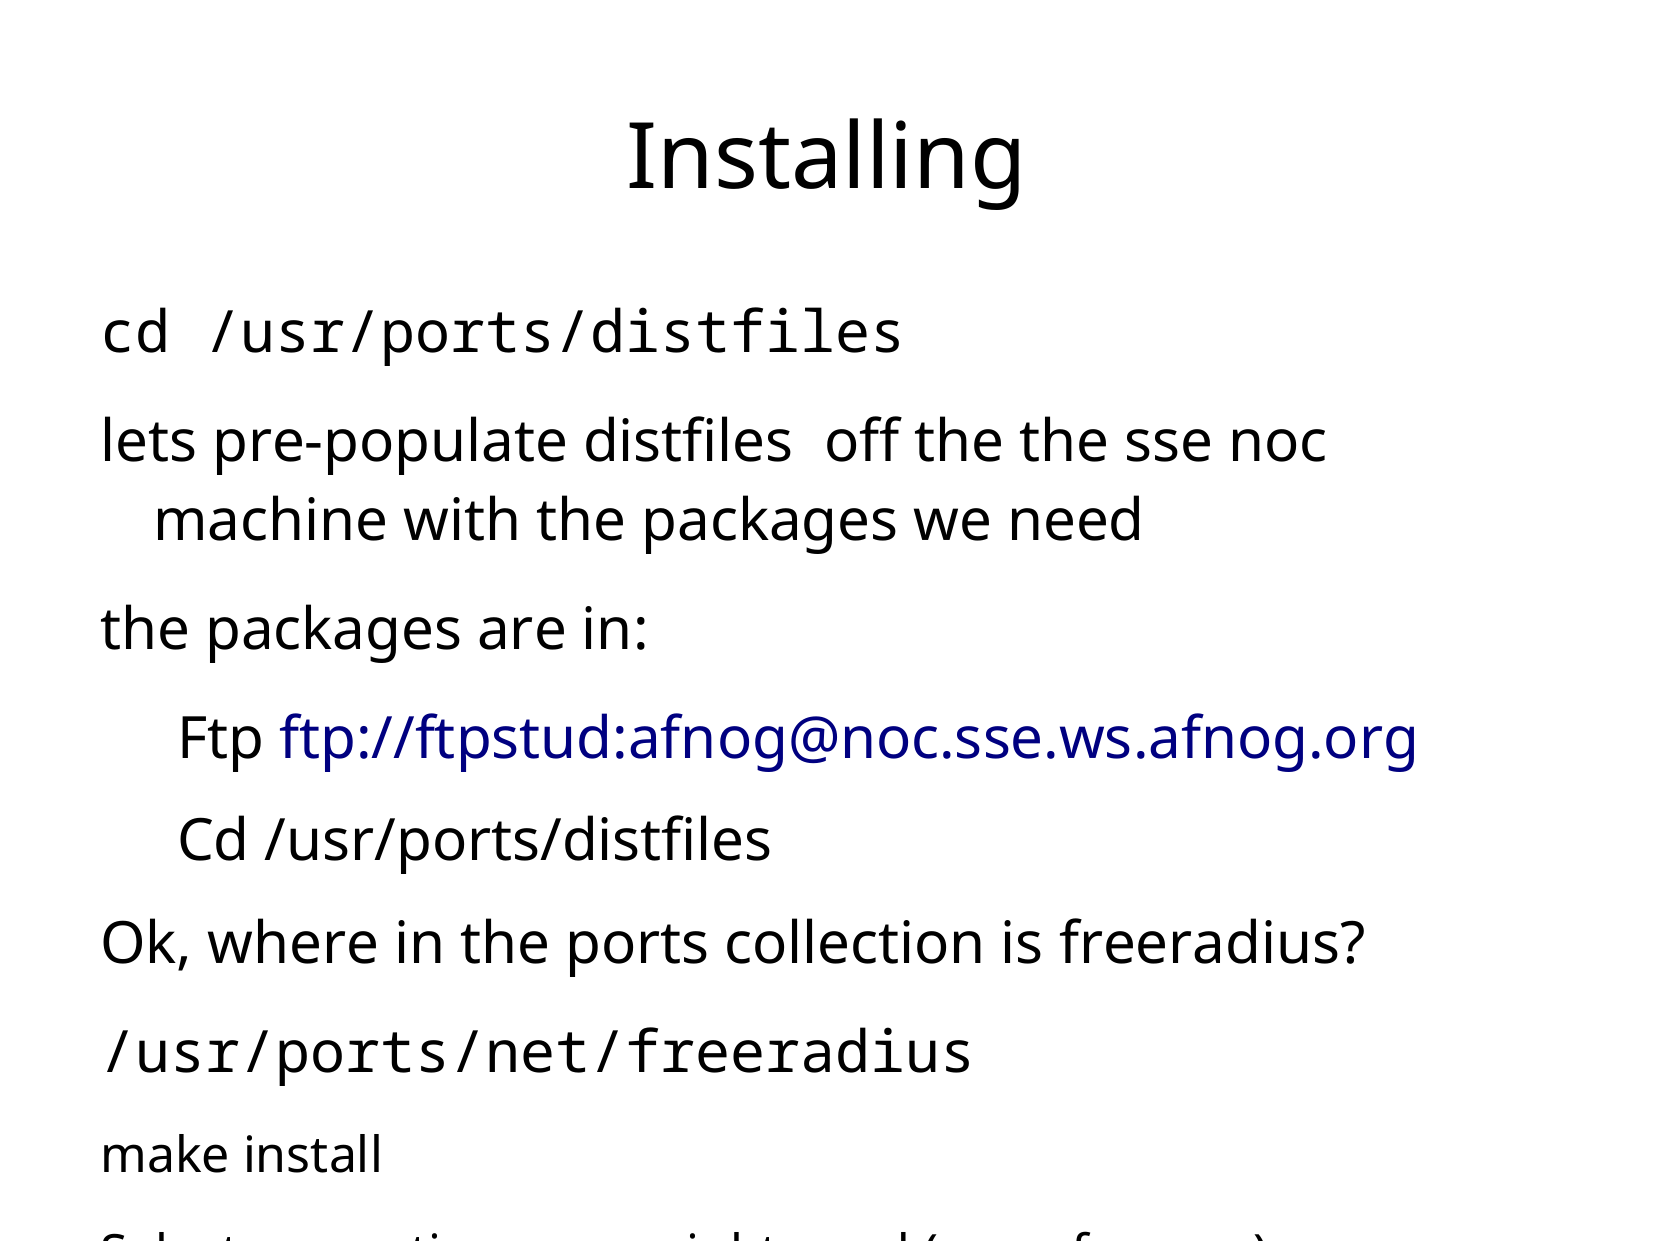

# Installing
cd /usr/ports/distfiles
lets pre-populate distfiles off the the sse noc machine with the packages we need
the packages are in:
Ftp ftp://ftpstud:afnog@noc.sse.ws.afnog.org
Cd /usr/ports/distfiles
Ok, where in the ports collection is freeradius?
/usr/ports/net/freeradius
make install
Select any options you might need (none for now)...
Watch it build and install...